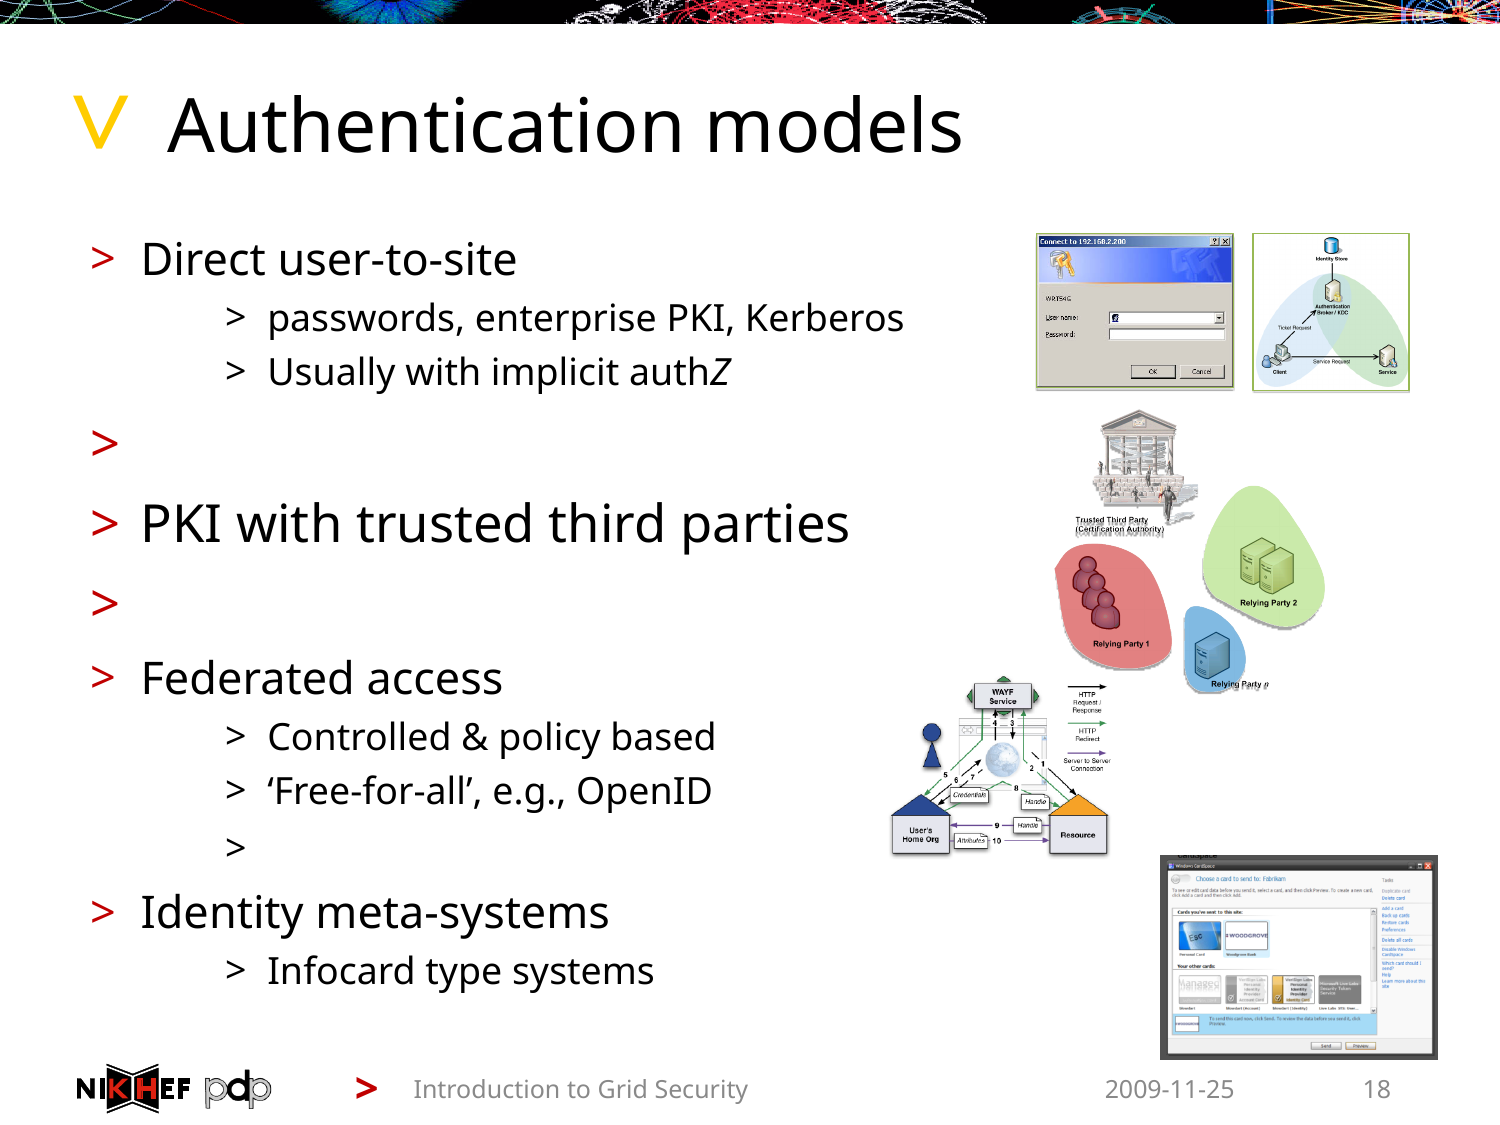

# Authentication models
Direct user-to-site
passwords, enterprise PKI, Kerberos
Usually with implicit authZ
PKI with trusted third parties
Federated access
Controlled & policy based
‘Free-for-all’, e.g., OpenID
Identity meta-systems
Infocard type systems
Introduction to Grid Security
2009-11-25
18